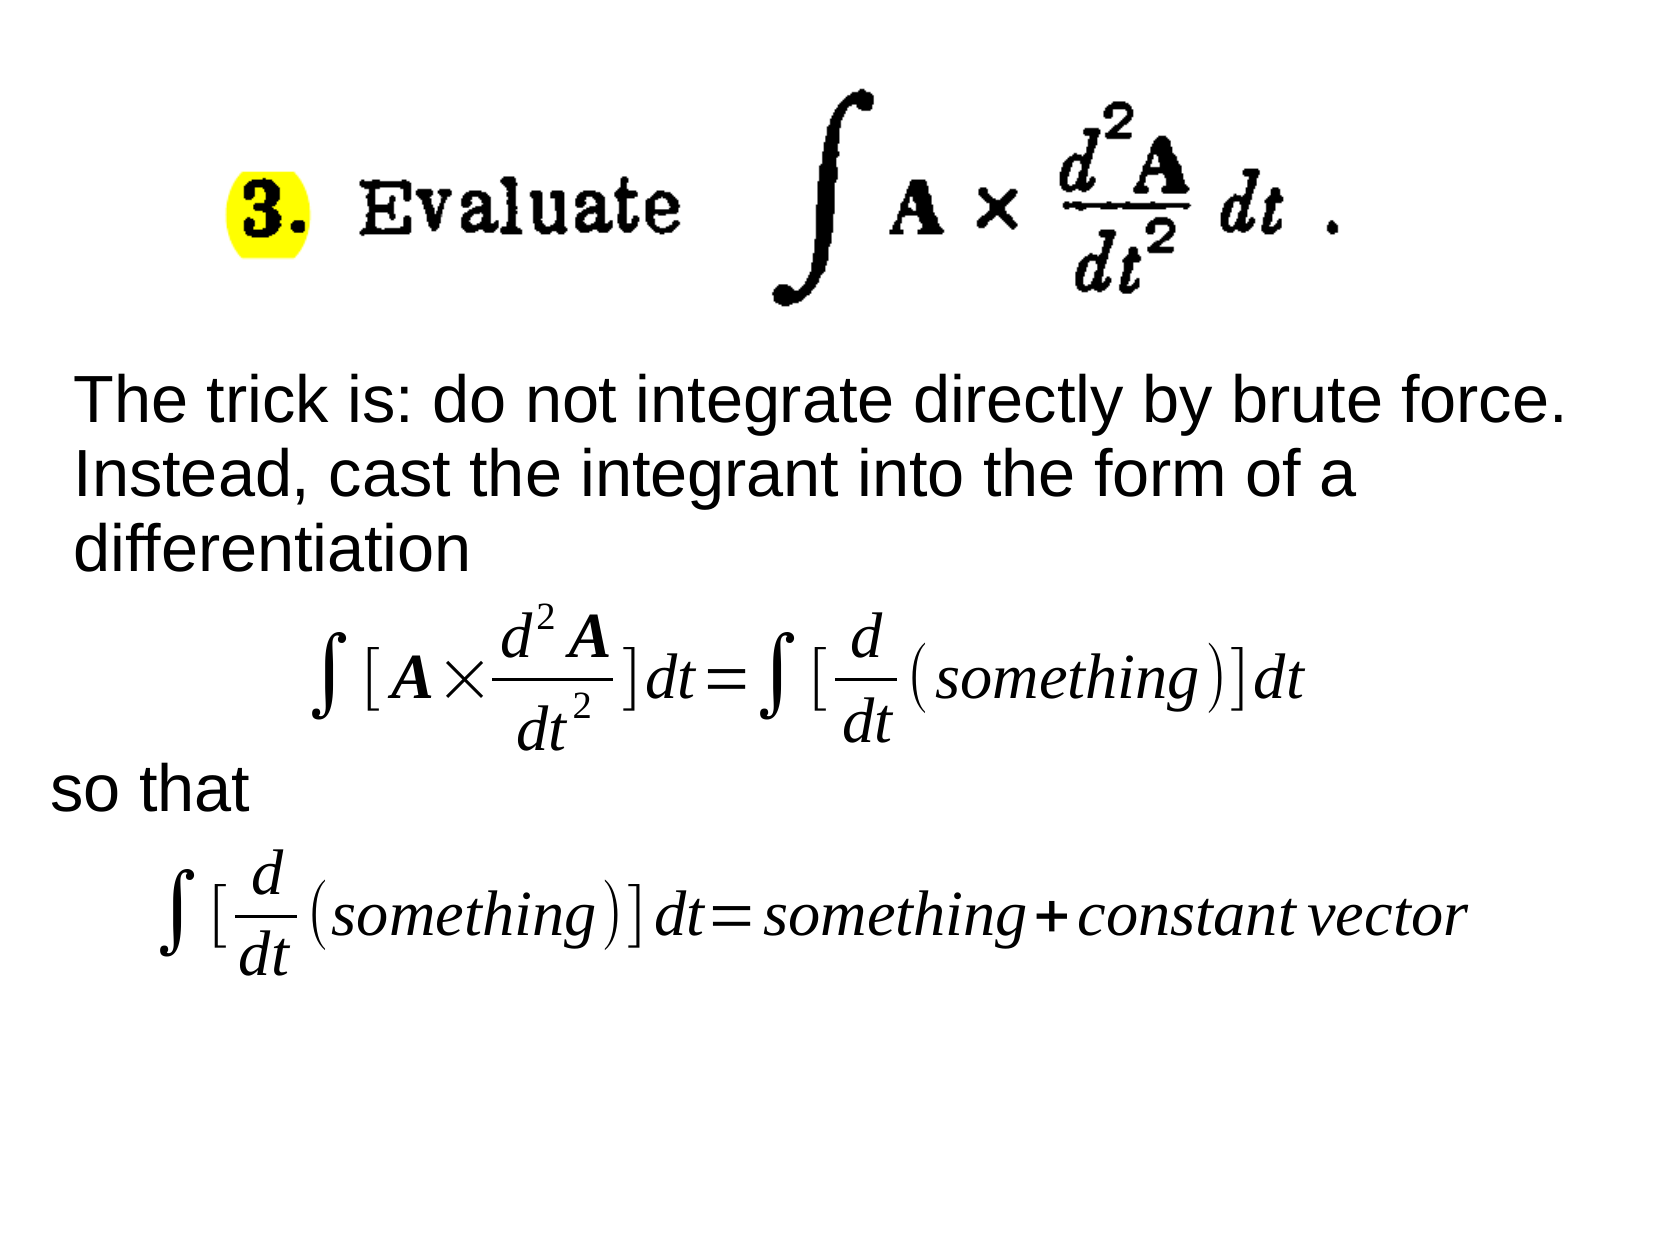

The trick is: do not integrate directly by brute force.
Instead, cast the integrant into the form of a differentiation
so that